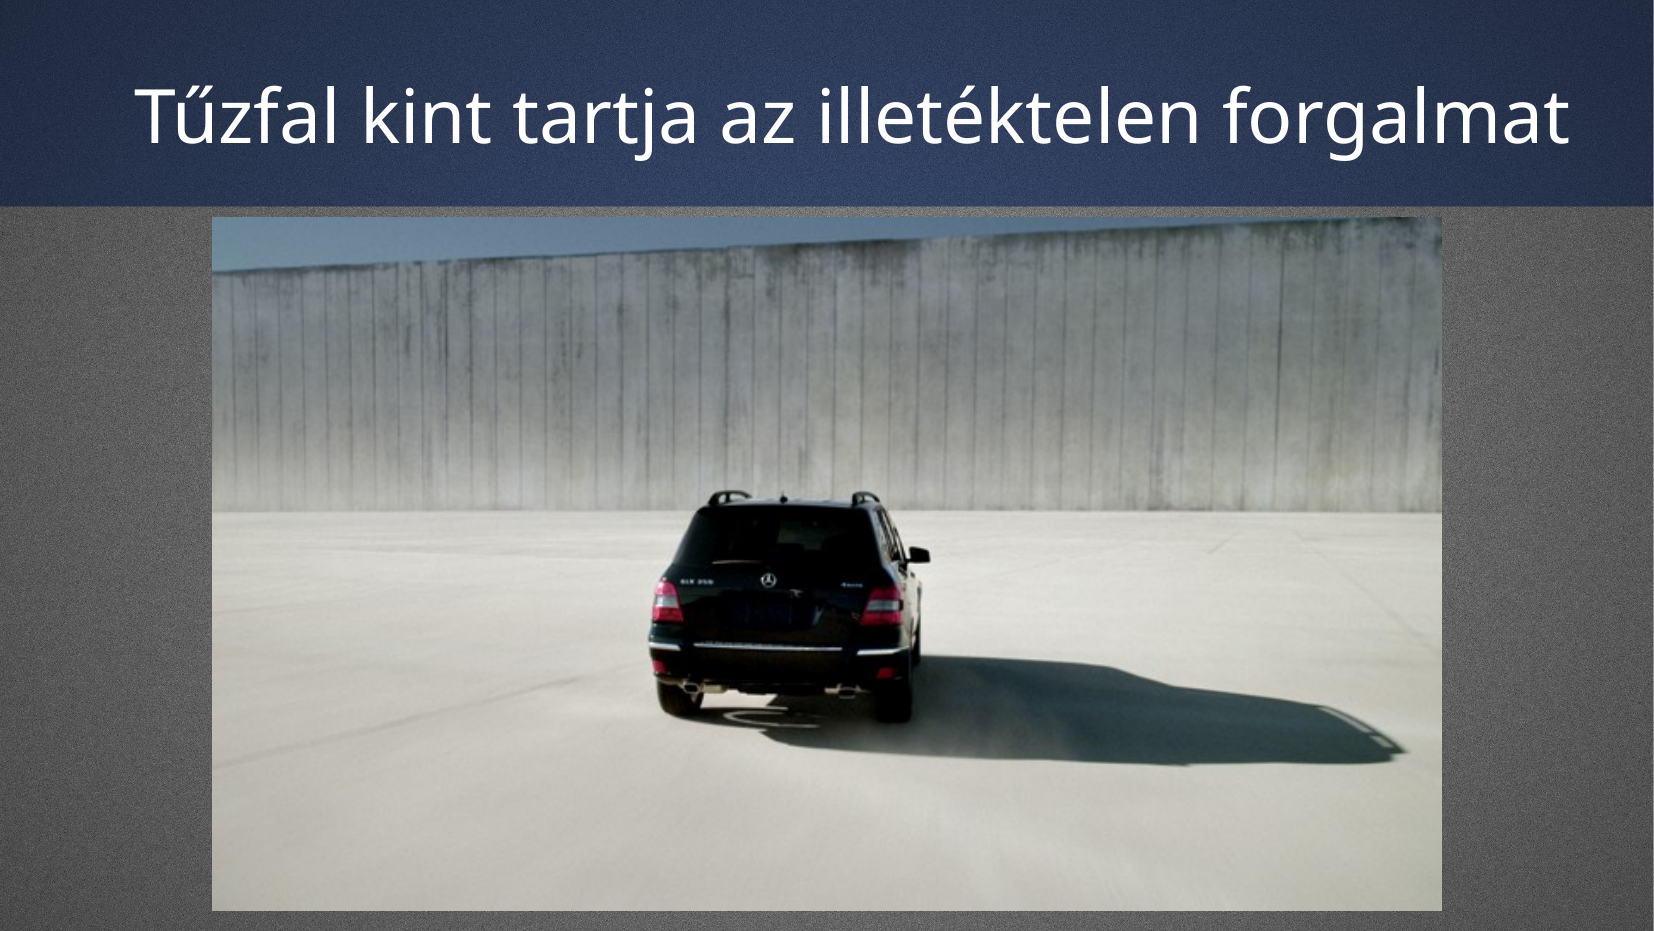

# Tűzfal kint tartja az illetéktelen forgalmat